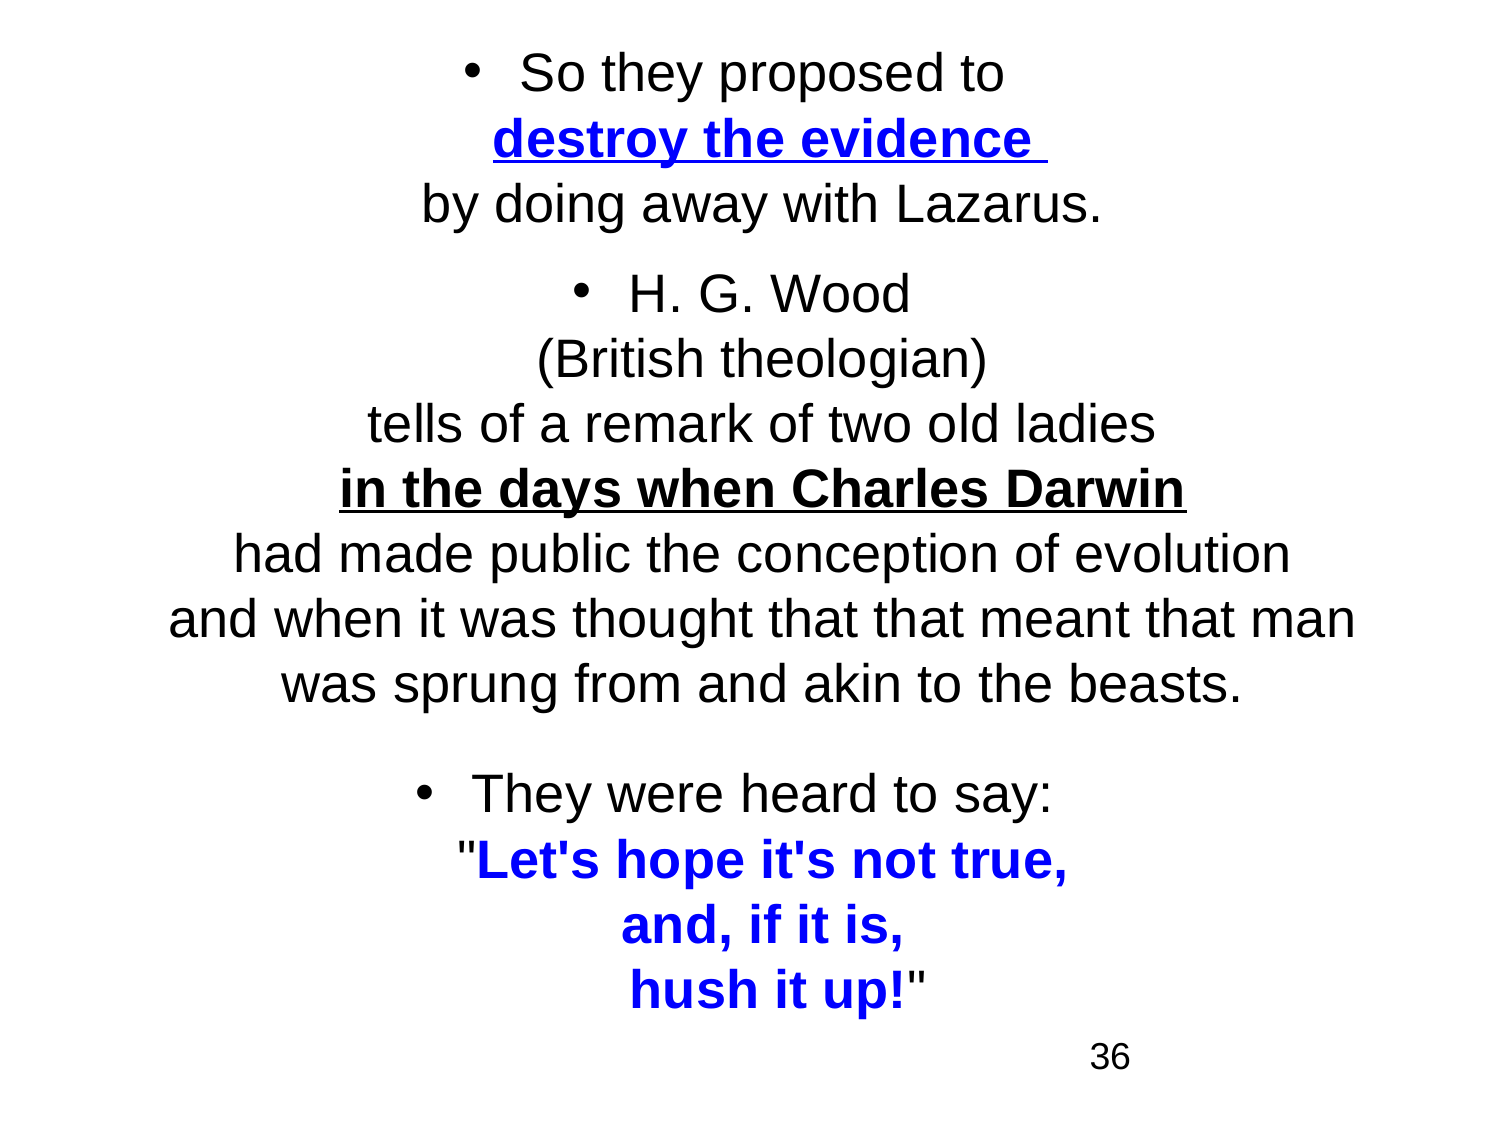

# So they proposed to destroy the evidence by doing away with Lazarus.
H. G. Wood
(British theologian)
tells of a remark of two old ladies
in the days when Charles Darwin
had made public the conception of evolution
and when it was thought that that meant that man
was sprung from and akin to the beasts.
They were heard to say:
"Let's hope it's not true,
and, if it is,
 hush it up!"
36